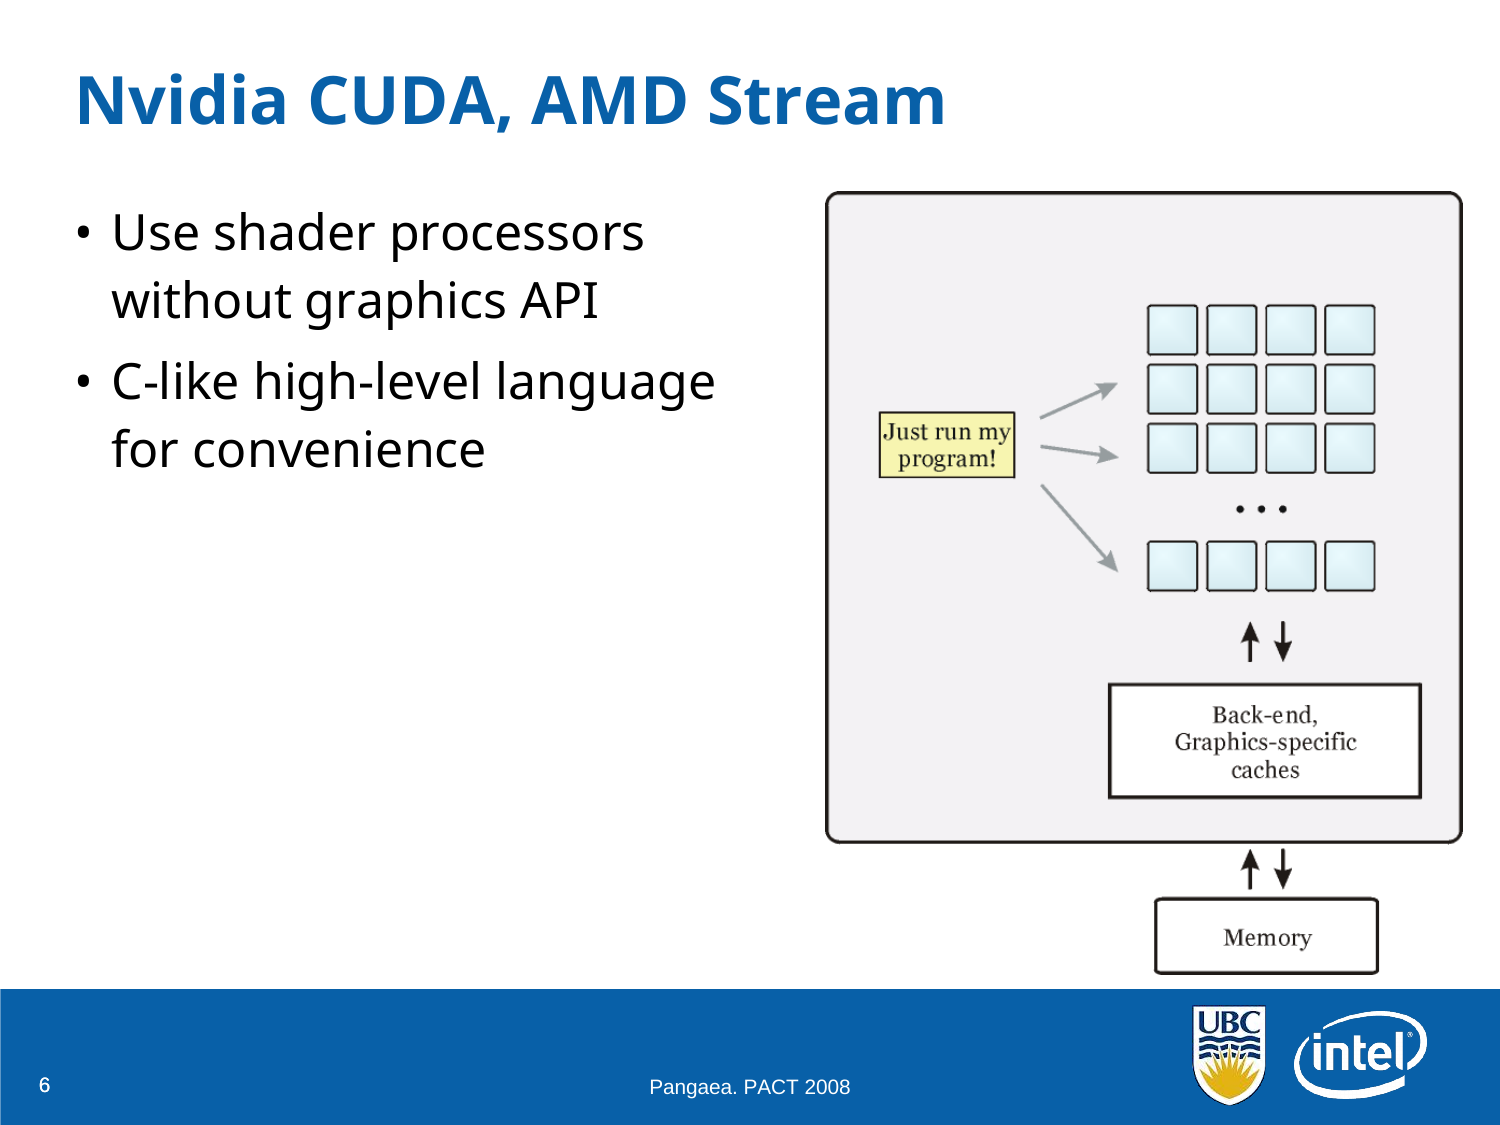

# Nvidia CUDA, AMD Stream
Use shader processors without graphics API
C-like high-level language for convenience